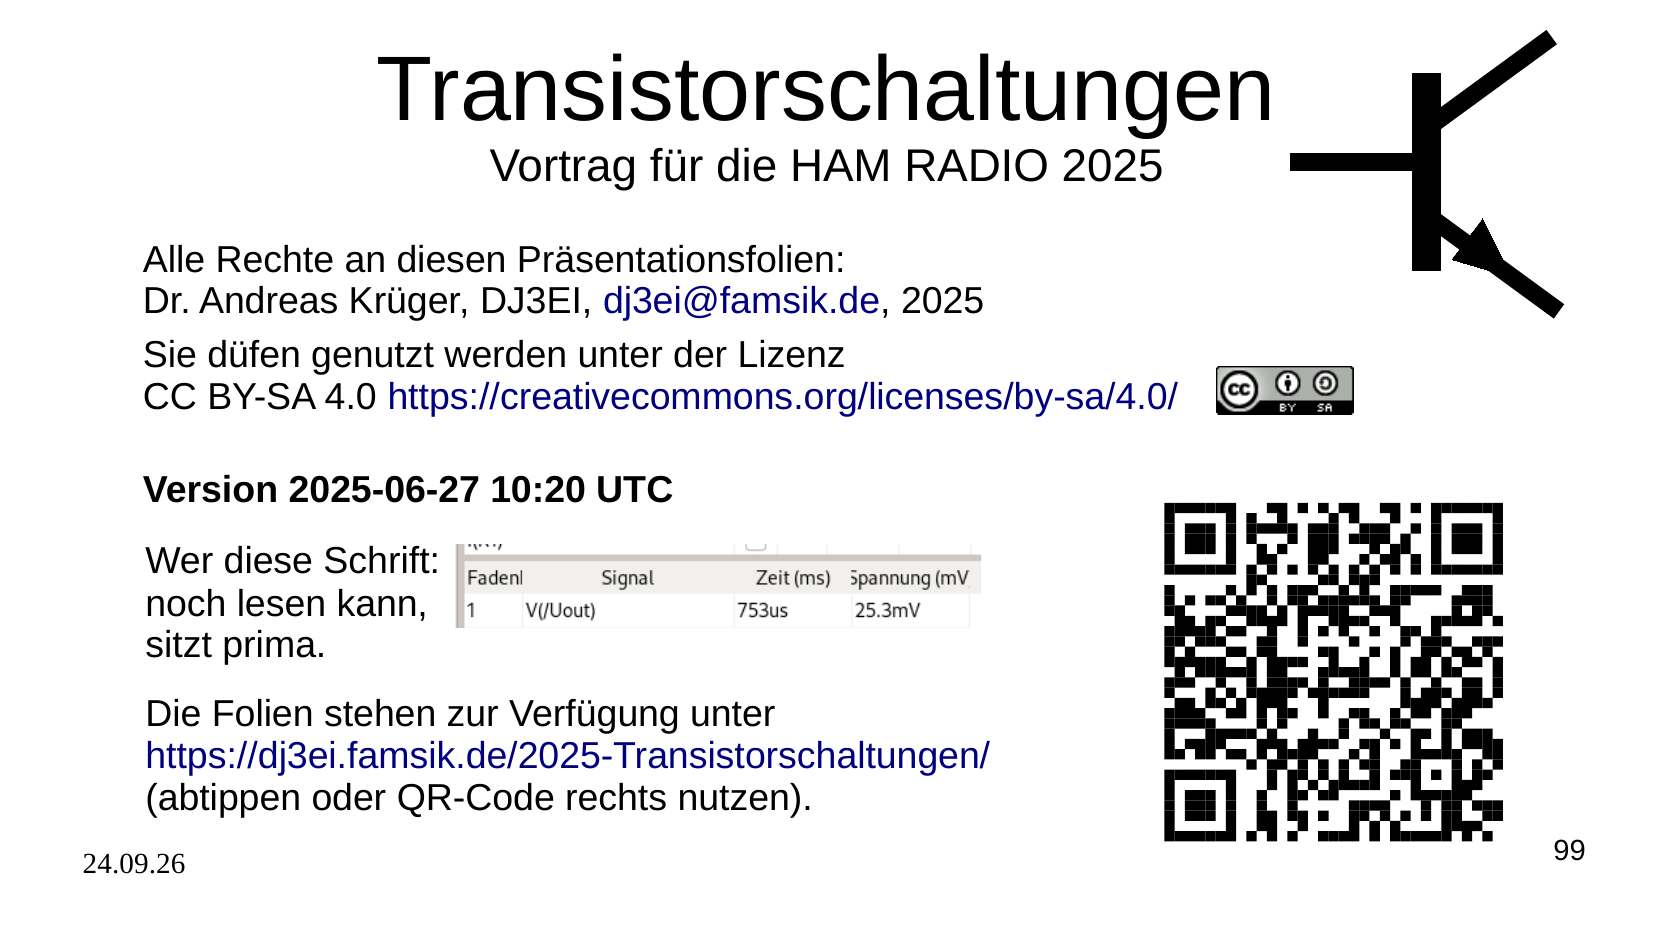

# Transistorschaltungen Vortrag für die HAM RADIO 2025
Alle Rechte an diesen Präsentationsfolien:
Dr. Andreas Krüger, DJ3EI, dj3ei@famsik.de, 2025
Sie düfen genutzt werden unter der Lizenz
CC BY-SA 4.0 https://creativecommons.org/licenses/by-sa/4.0/
Version 2025-06-27 10:20 UTC
Wer diese Schrift:
noch lesen kann,
sitzt prima.
Die Folien stehen zur Verfügung unter
https://dj3ei.famsik.de/2025-Transistorschaltungen/
(abtippen oder QR-Code rechts nutzen).
1